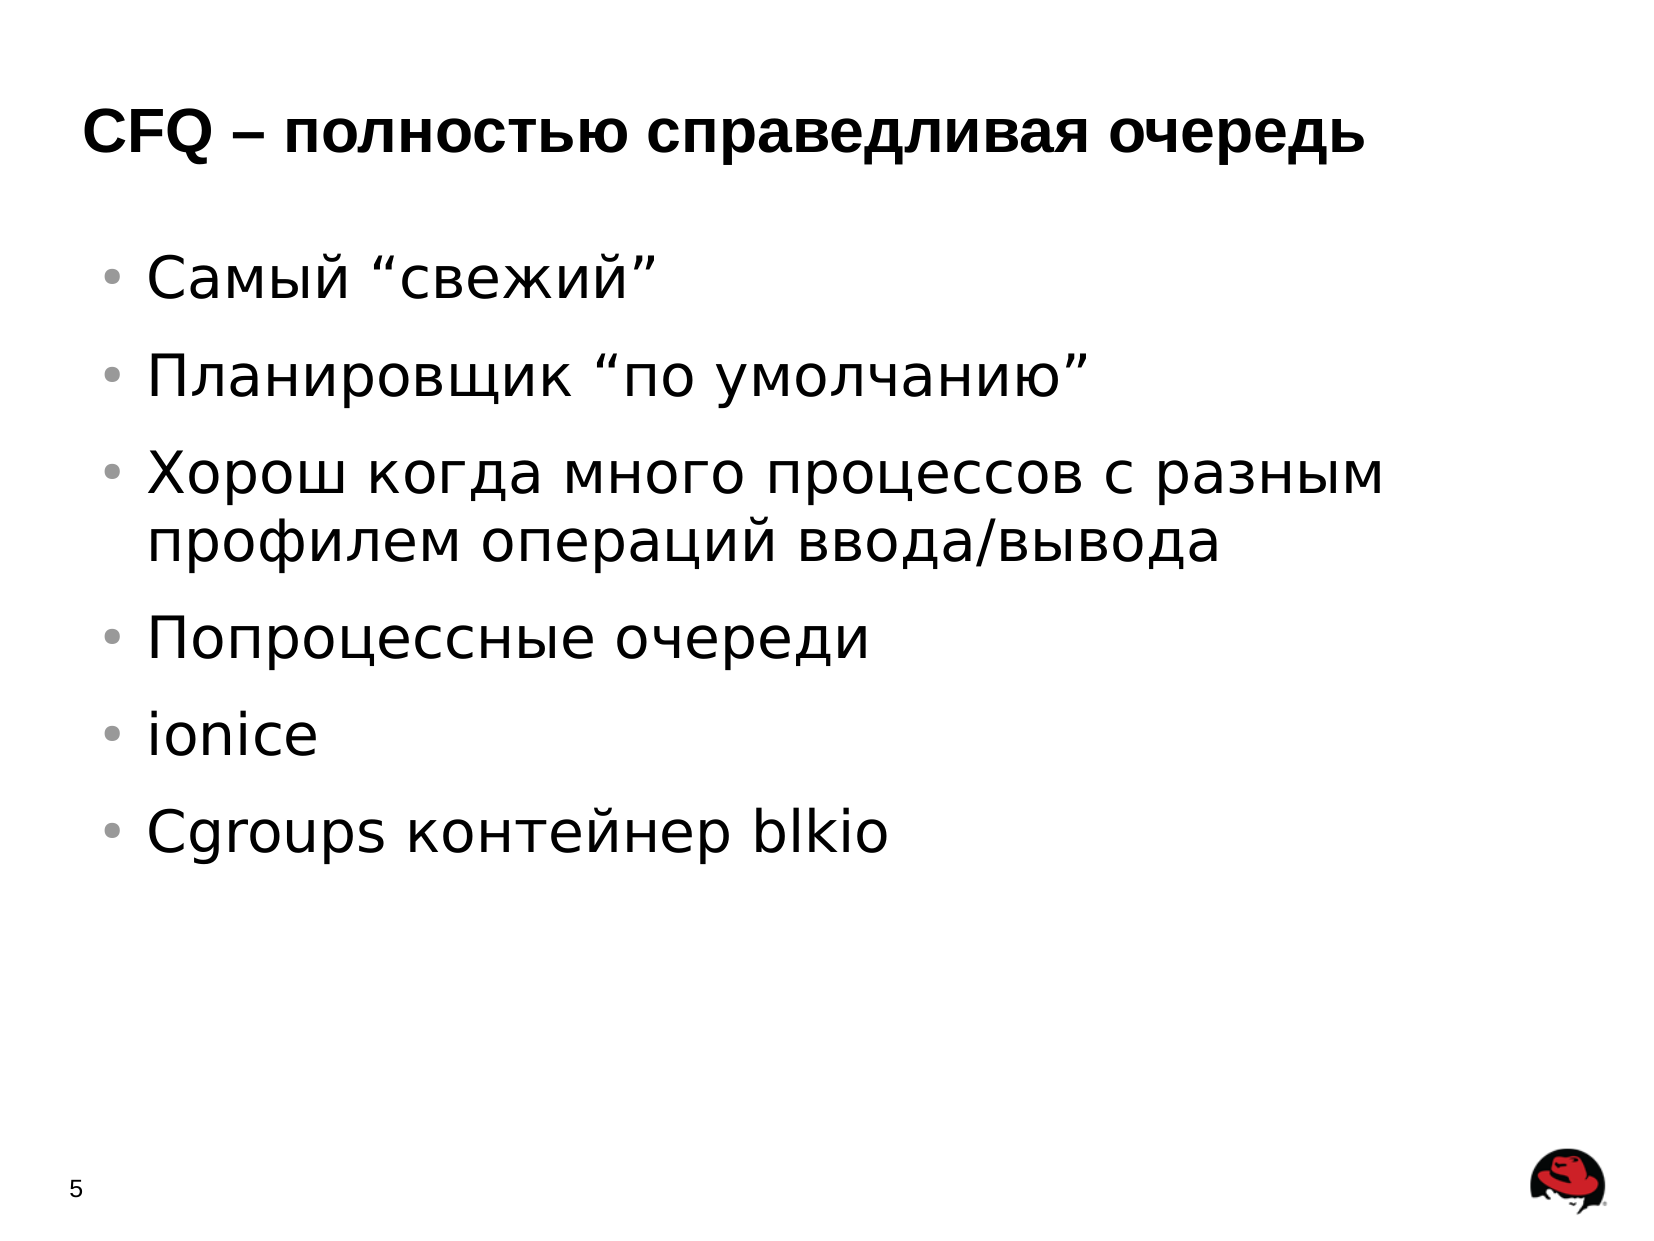

# CFQ – полностью справедливая очередь
Самый “свежий”
Планировщик “по умолчанию”
Хорош когда много процессов с разным профилем операций ввода/вывода
Попроцессные очереди
ionice
Cgroups контейнер blkio